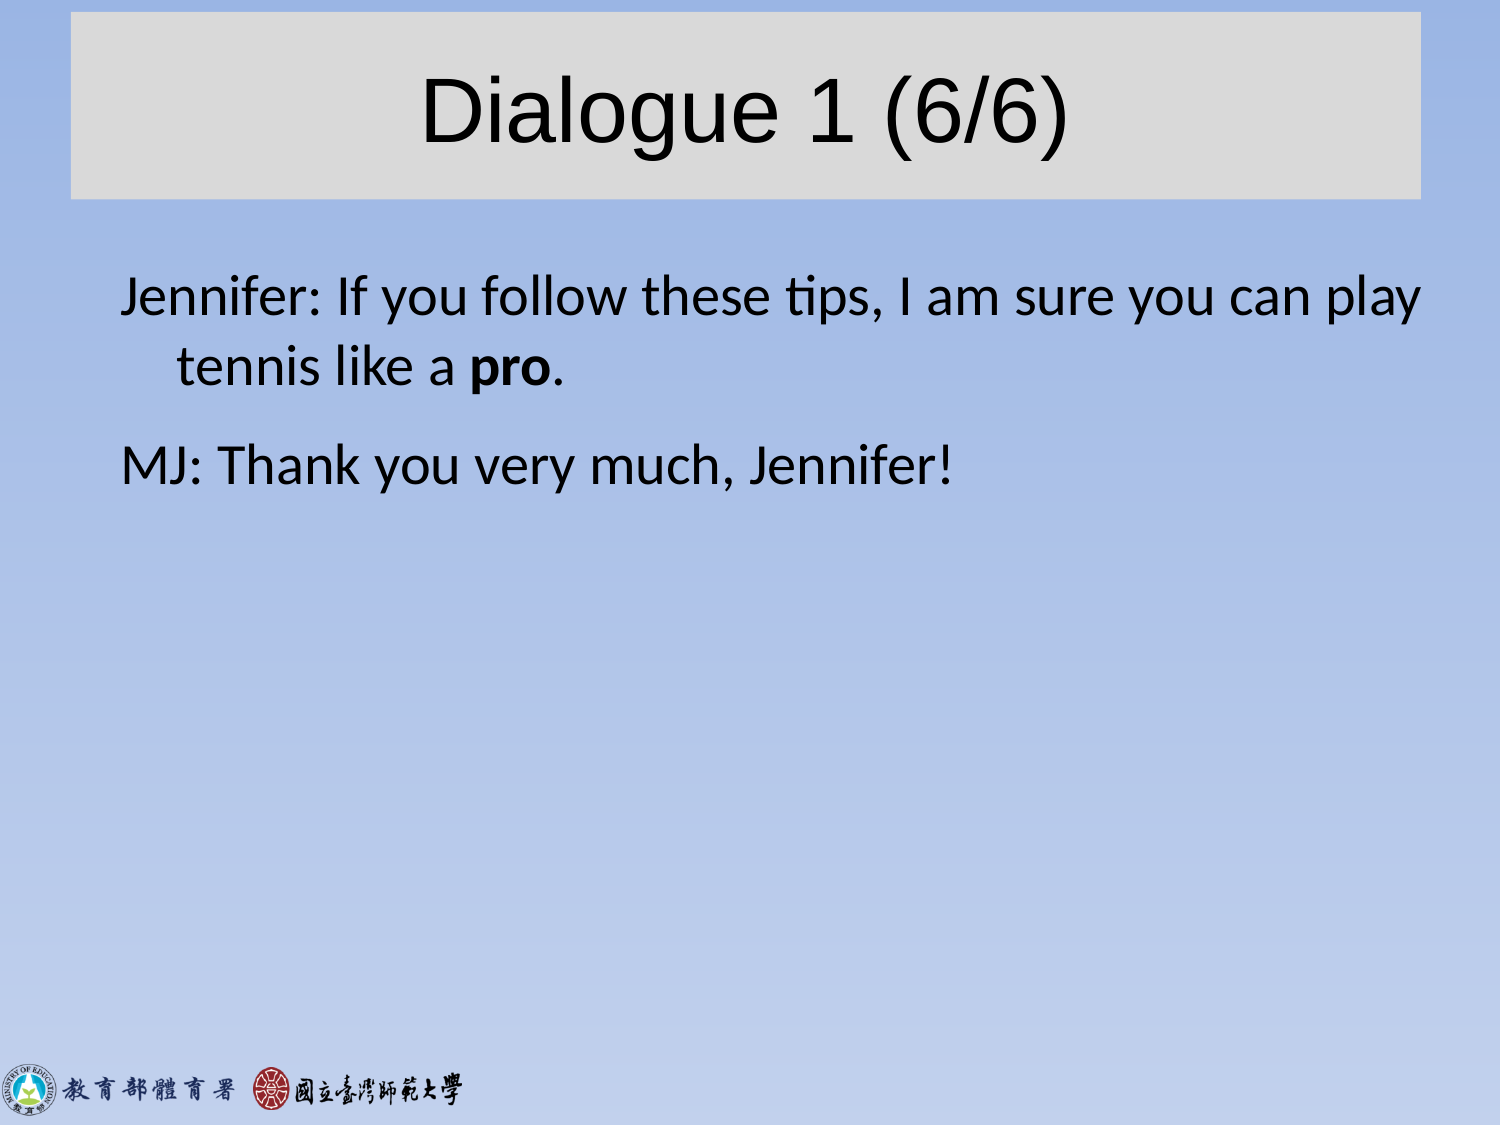

# Dialogue 1 (6/6)
| |
| --- |
Jennifer: If you follow these tips, I am sure you can play tennis like a pro.
MJ: Thank you very much, Jennifer!